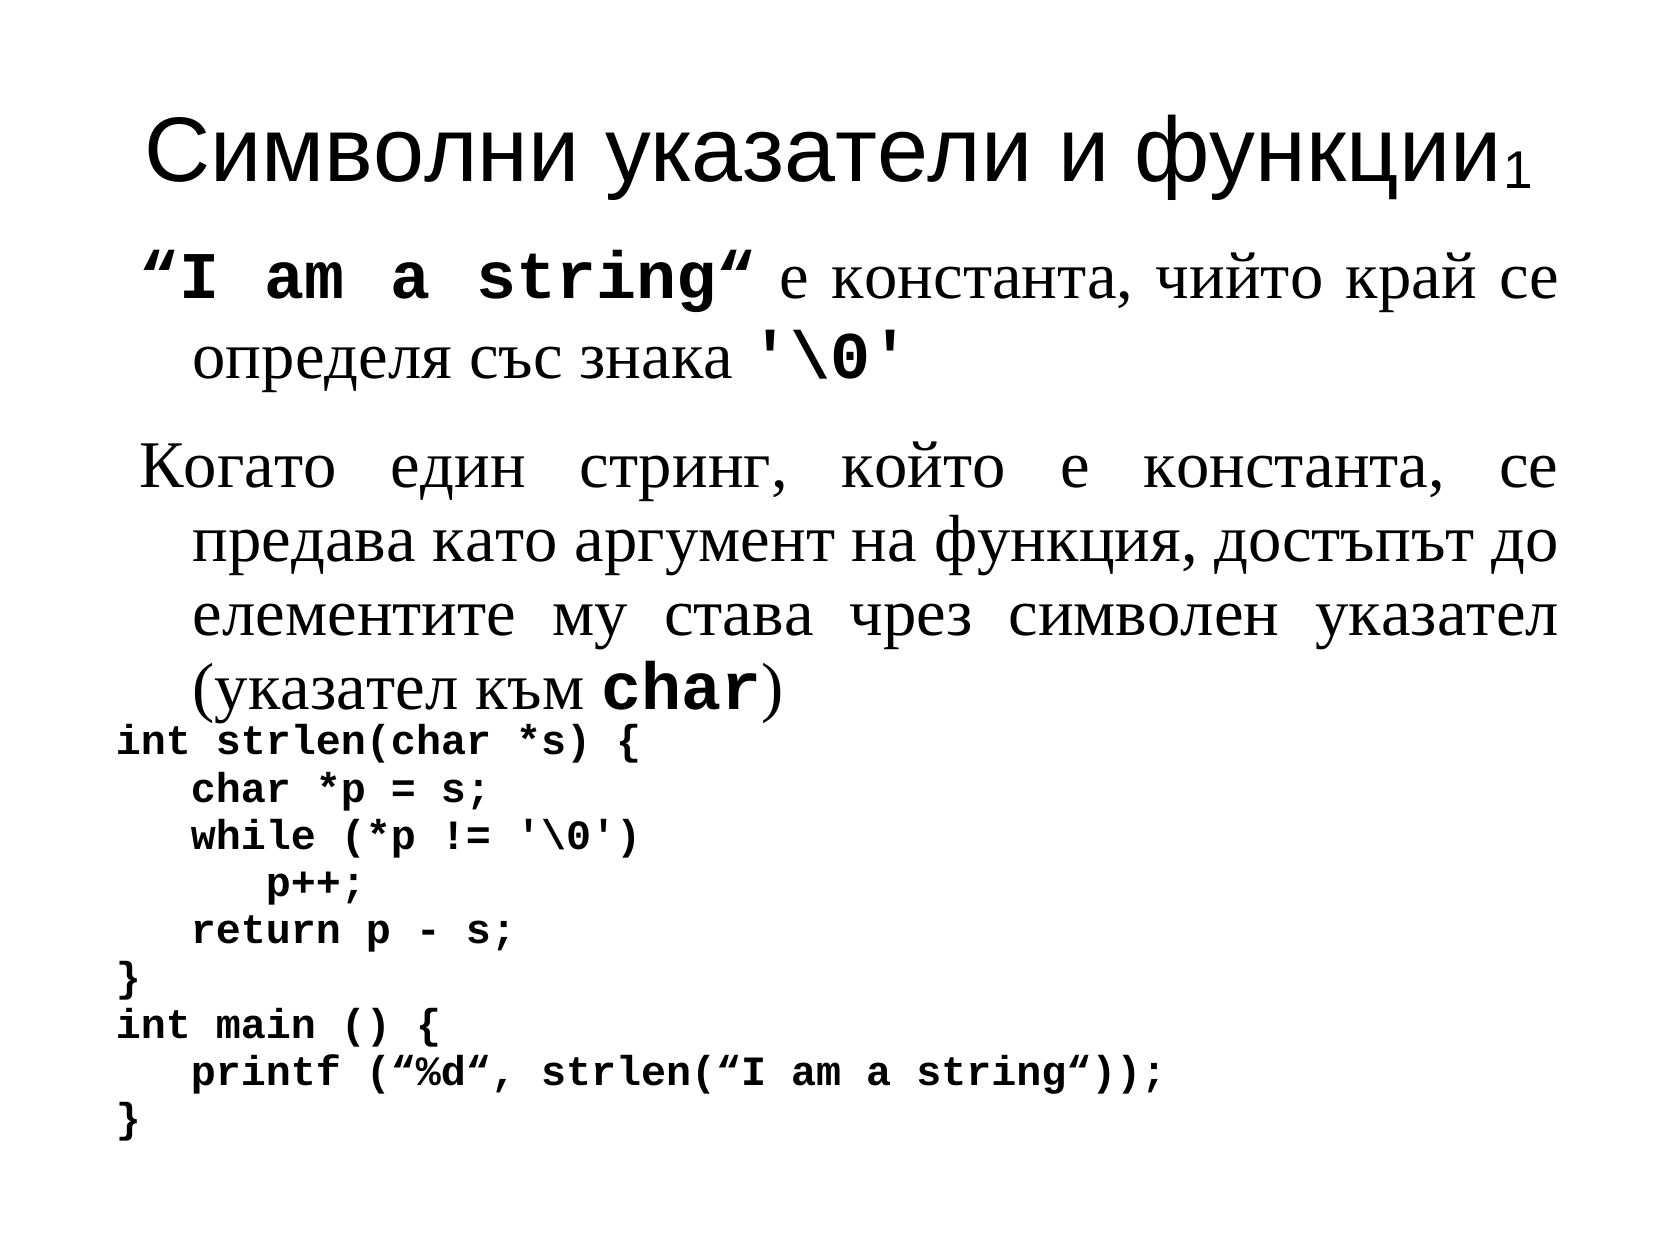

# Символни указатели и функции1
“I am a string“ е константа, чийто край се определя със знака '\0'
Когато един стринг, който е константа, се предава като аргумент на функция, достъпът до елементите му става чрез символен указател (указател към char)
int strlen(char *s) {
	char *p = s;
	while (*p != '\0')
		p++;
	return p - s;
}
int main () {
	printf (“%d“, strlen(“I am a string“));
}